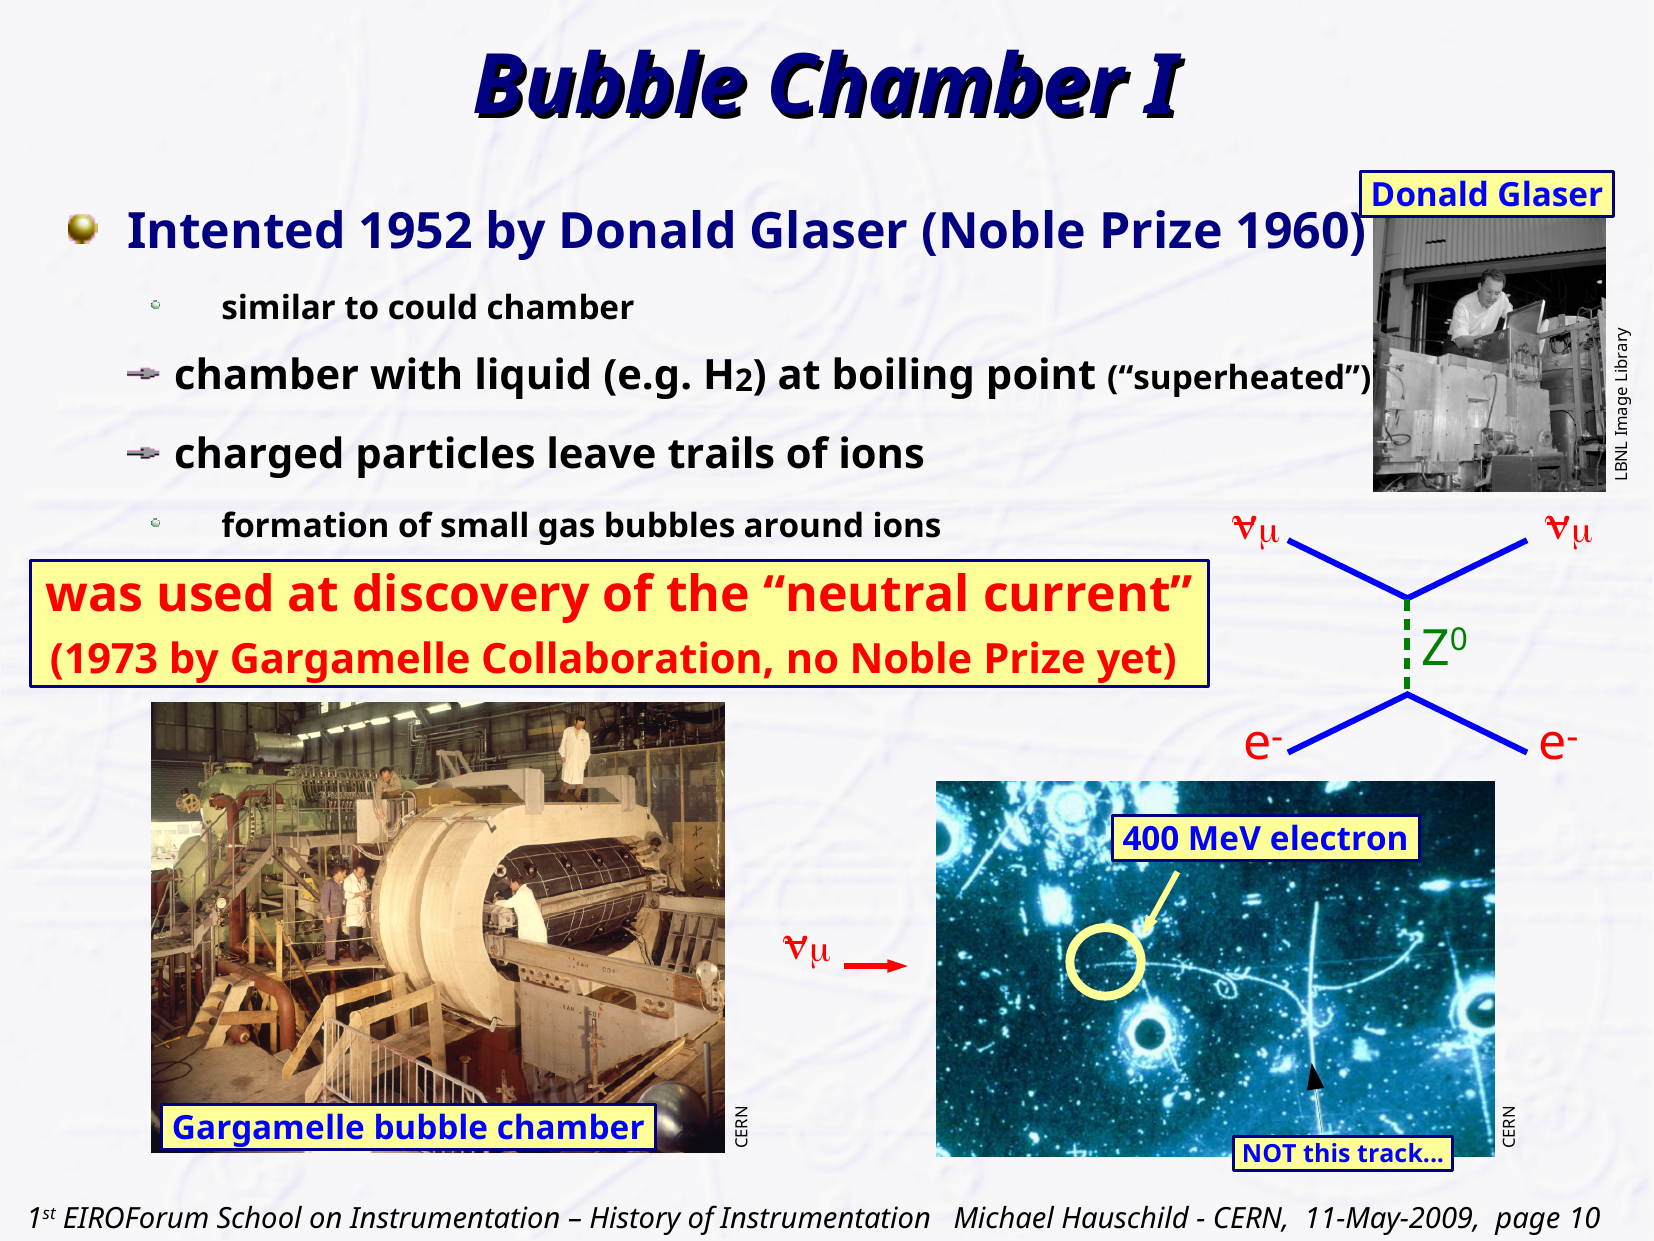

# Bubble Chamber I
LBNL Image Library
 Donald Glaser
Intented 1952 by Donald Glaser (Noble Prize 1960)
similar to could chamber
chamber with liquid (e.g. H2) at boiling point (“superheated”)
charged particles leave trails of ions
formation of small gas bubbles around ions


 was used at discovery of the “neutral current”
(1973 by Gargamelle Collaboration, no Noble Prize yet)
Z0
CERN
e-
e-
 400 MeV electron

 Gargamelle bubble chamber
CERN
 NOT this track...